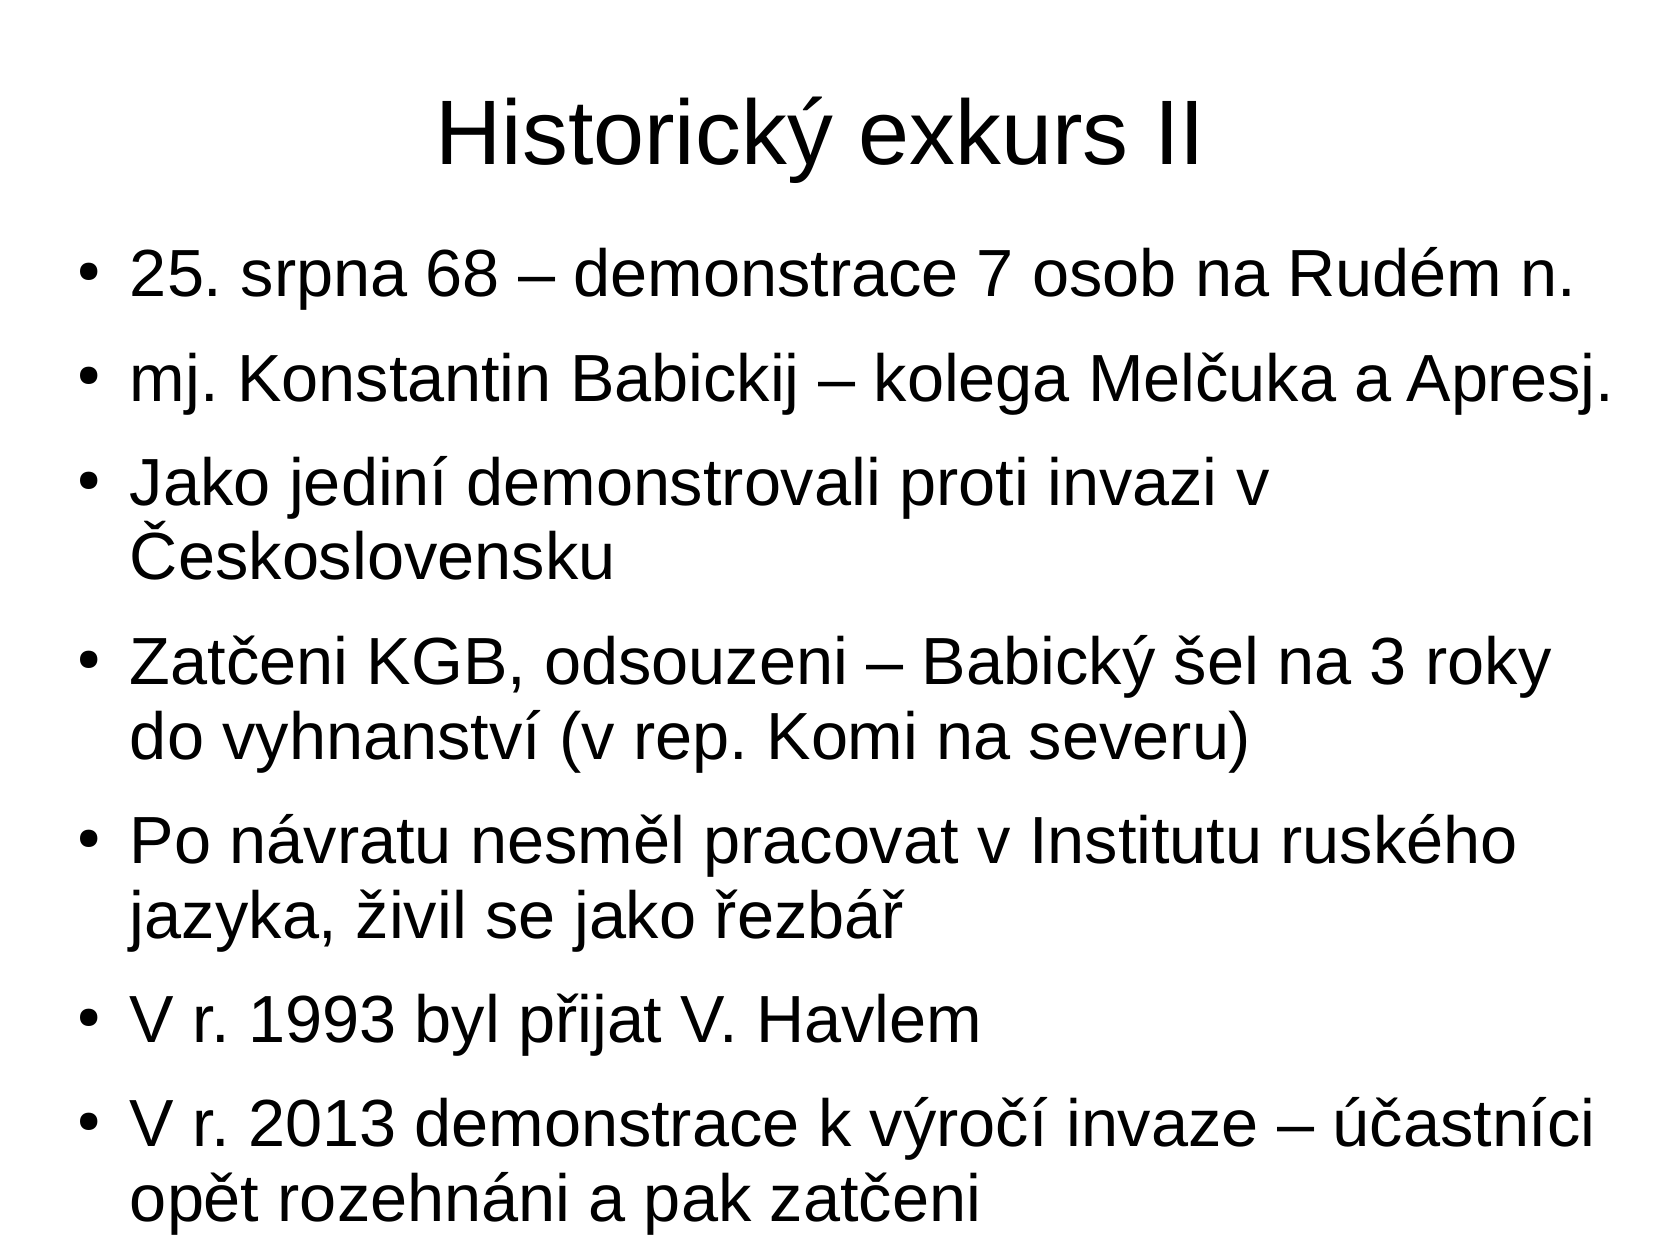

# Historický exkurs II
25. srpna 68 – demonstrace 7 osob na Rudém n.
mj. Konstantin Babickij – kolega Melčuka a Apresj.
Jako jediní demonstrovali proti invazi v Československu
Zatčeni KGB, odsouzeni – Babický šel na 3 roky do vyhnanství (v rep. Komi na severu)
Po návratu nesměl pracovat v Institutu ruského jazyka, živil se jako řezbář
V r. 1993 byl přijat V. Havlem
V r. 2013 demonstrace k výročí invaze – účastníci opět rozehnáni a pak zatčeni